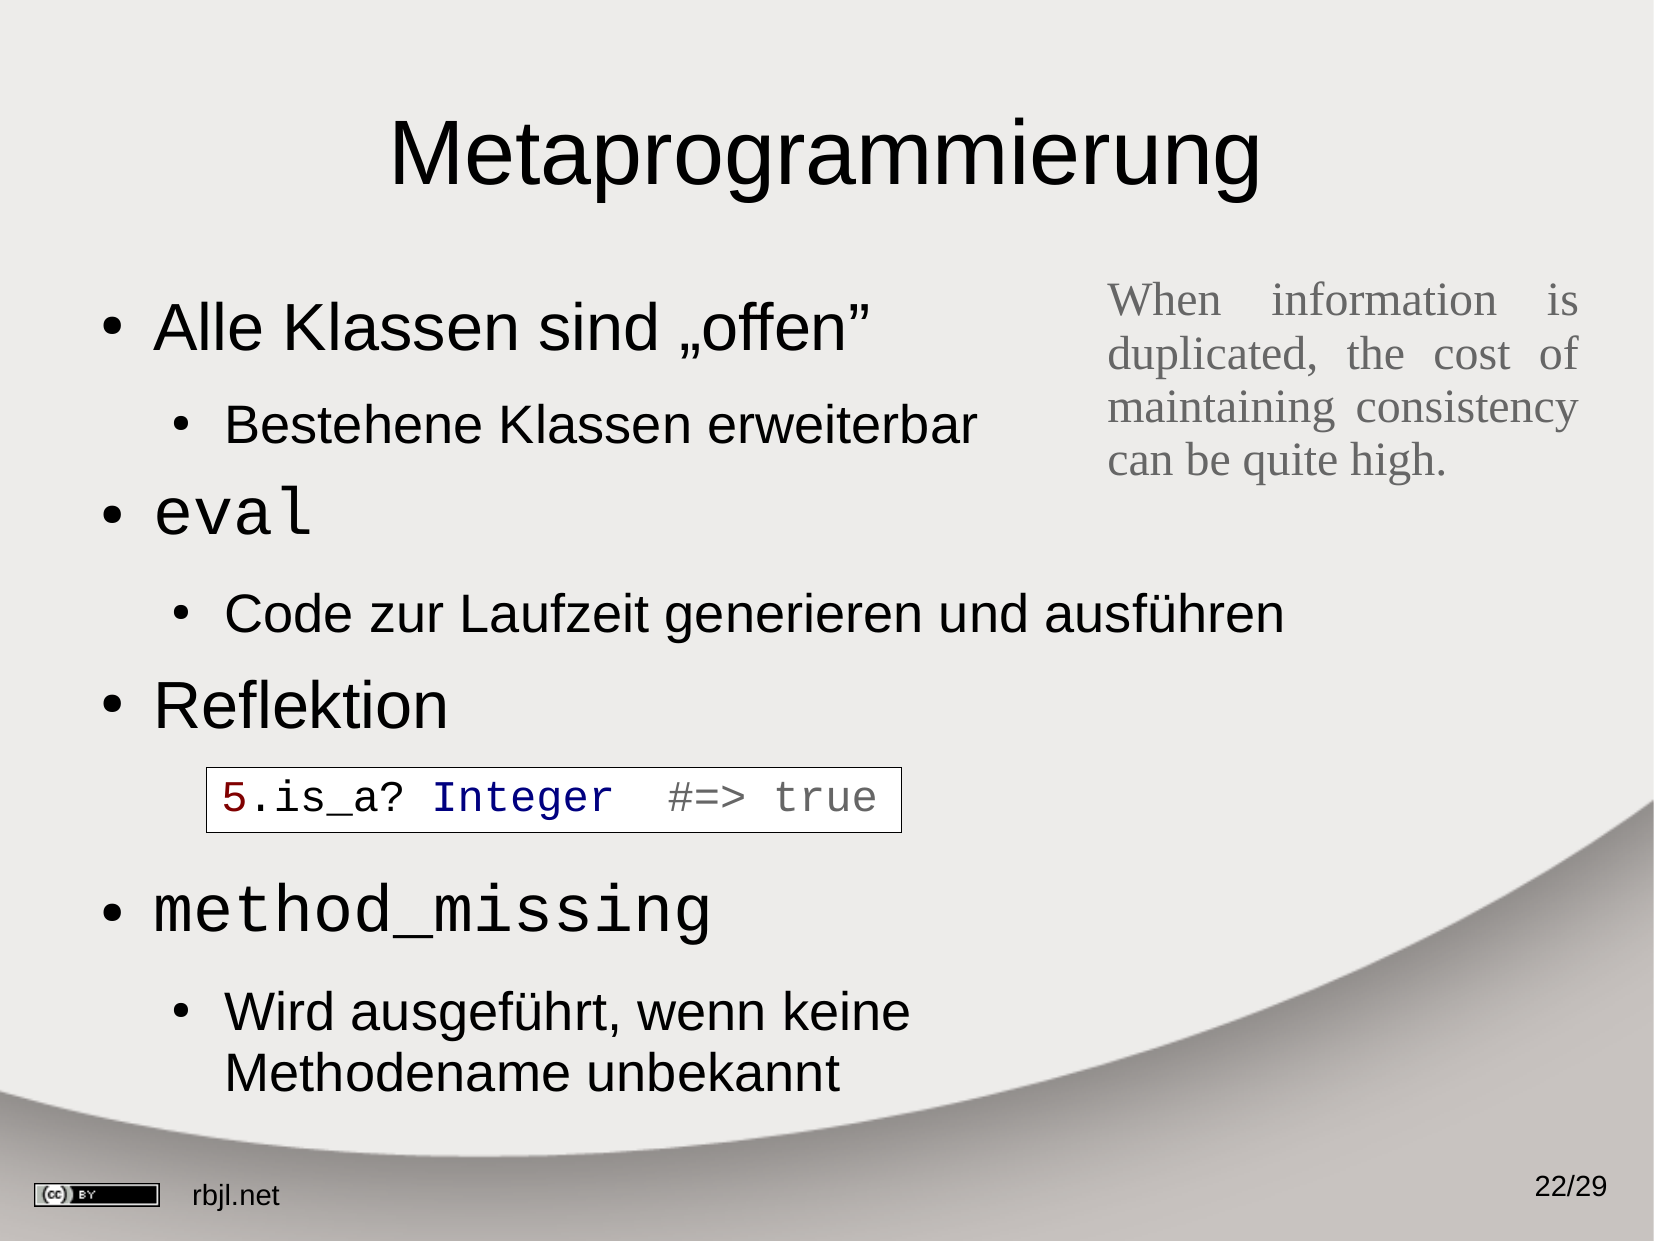

# Metaprogrammierung
When information is duplicated, the cost of maintaining consistency can be quite high.
Alle Klassen sind „offen”
Bestehene Klassen erweiterbar
eval
Code zur Laufzeit generieren und ausführen
Reflektion
method_missing
Wird ausgeführt, wenn keine
Methodename unbekannt
5.is_a? Integer #=> true
22